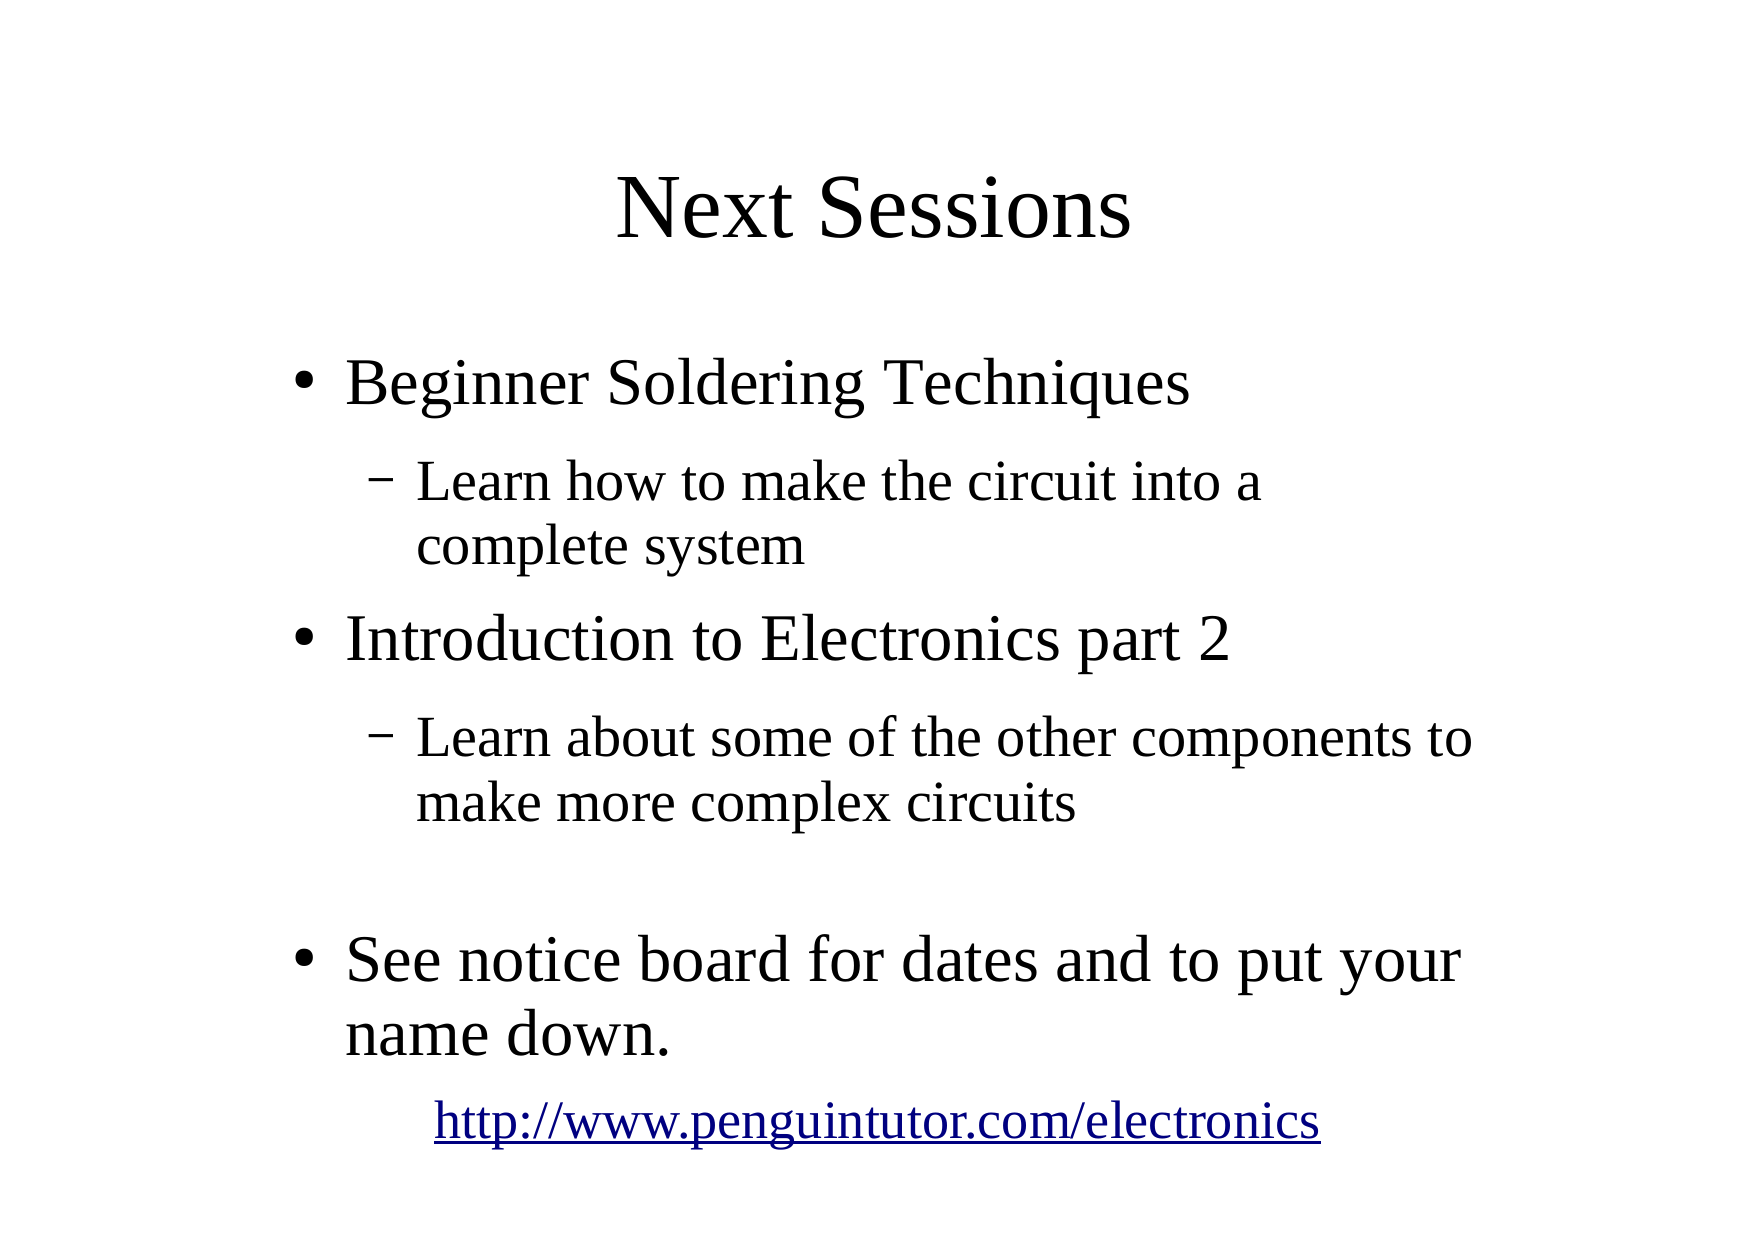

# Next Sessions
Beginner Soldering Techniques
Learn how to make the circuit into a complete system
Introduction to Electronics part 2
Learn about some of the other components to make more complex circuits
See notice board for dates and to put your name down.